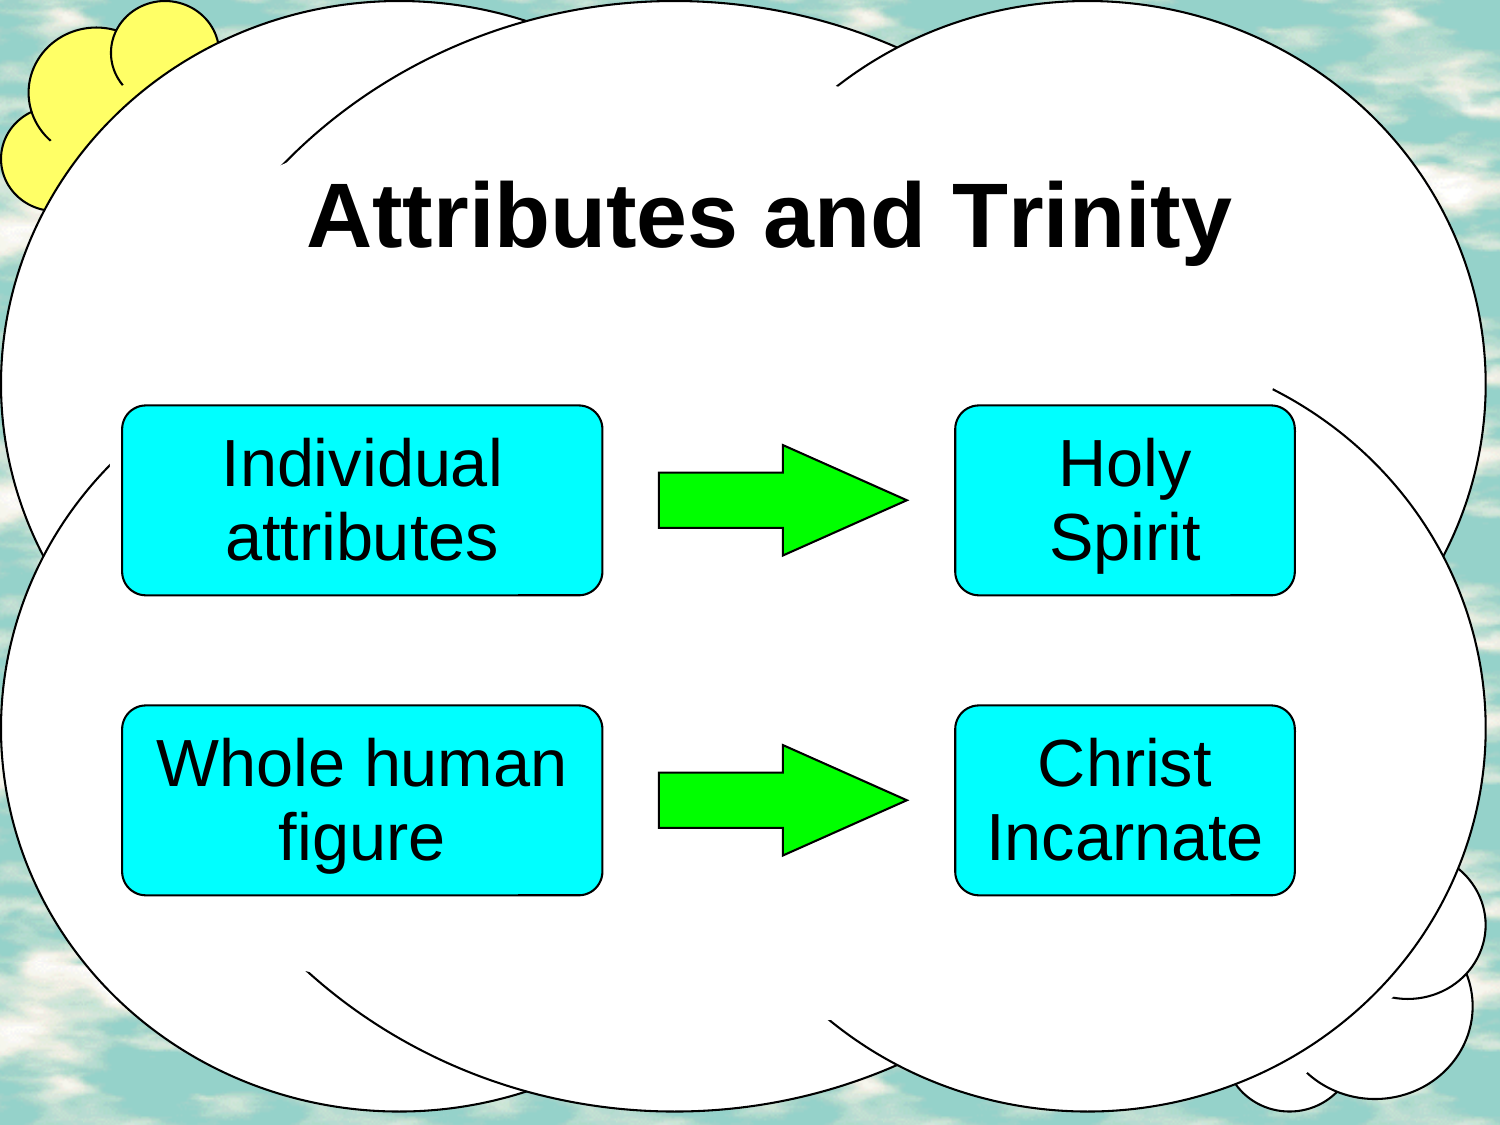

# Attributes and Trinity
Individual
attributes
Holy
Spirit
Whole human
figure
Christ
Incarnate